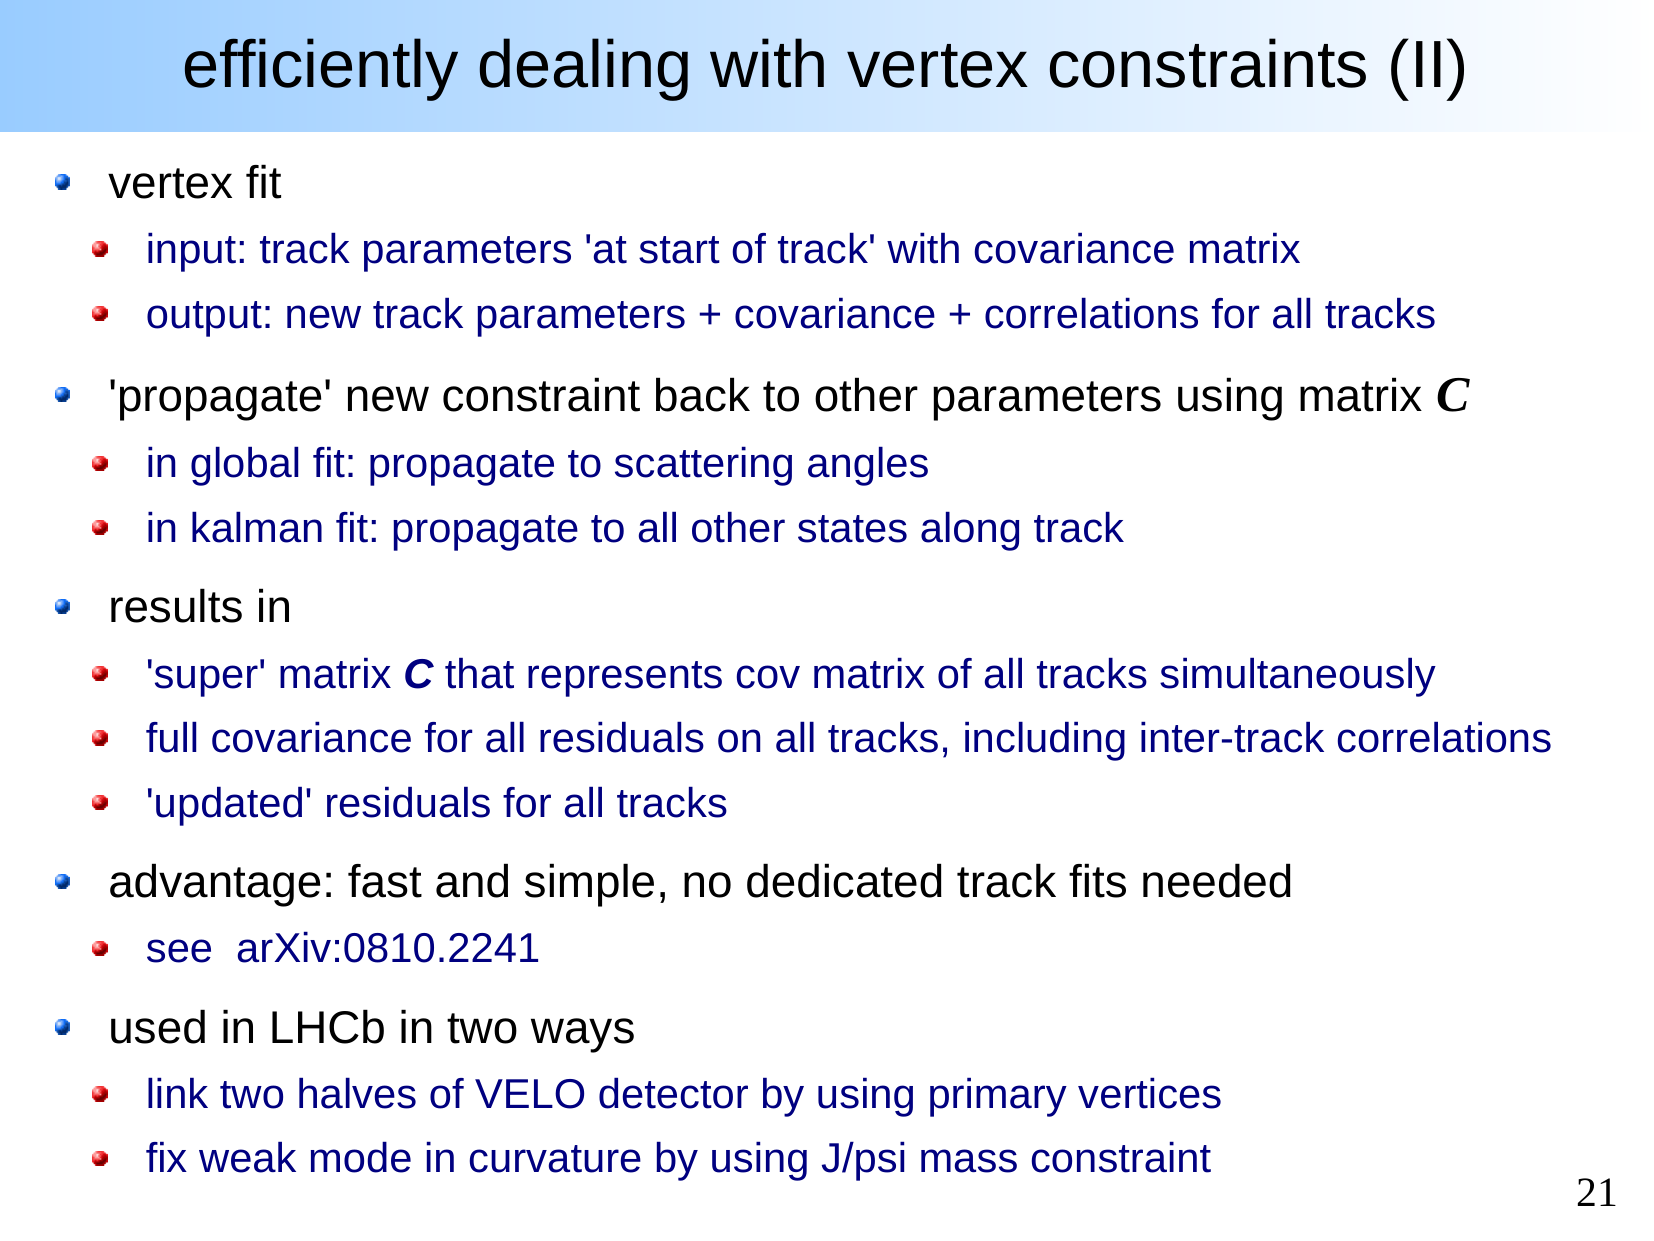

# efficiently dealing with vertex constraints (II)
vertex fit
input: track parameters 'at start of track' with covariance matrix
output: new track parameters + covariance + correlations for all tracks
'propagate' new constraint back to other parameters using matrix C
in global fit: propagate to scattering angles
in kalman fit: propagate to all other states along track
results in
'super' matrix C that represents cov matrix of all tracks simultaneously
full covariance for all residuals on all tracks, including inter-track correlations
'updated' residuals for all tracks
advantage: fast and simple, no dedicated track fits needed
see arXiv:0810.2241
used in LHCb in two ways
link two halves of VELO detector by using primary vertices
fix weak mode in curvature by using J/psi mass constraint
21